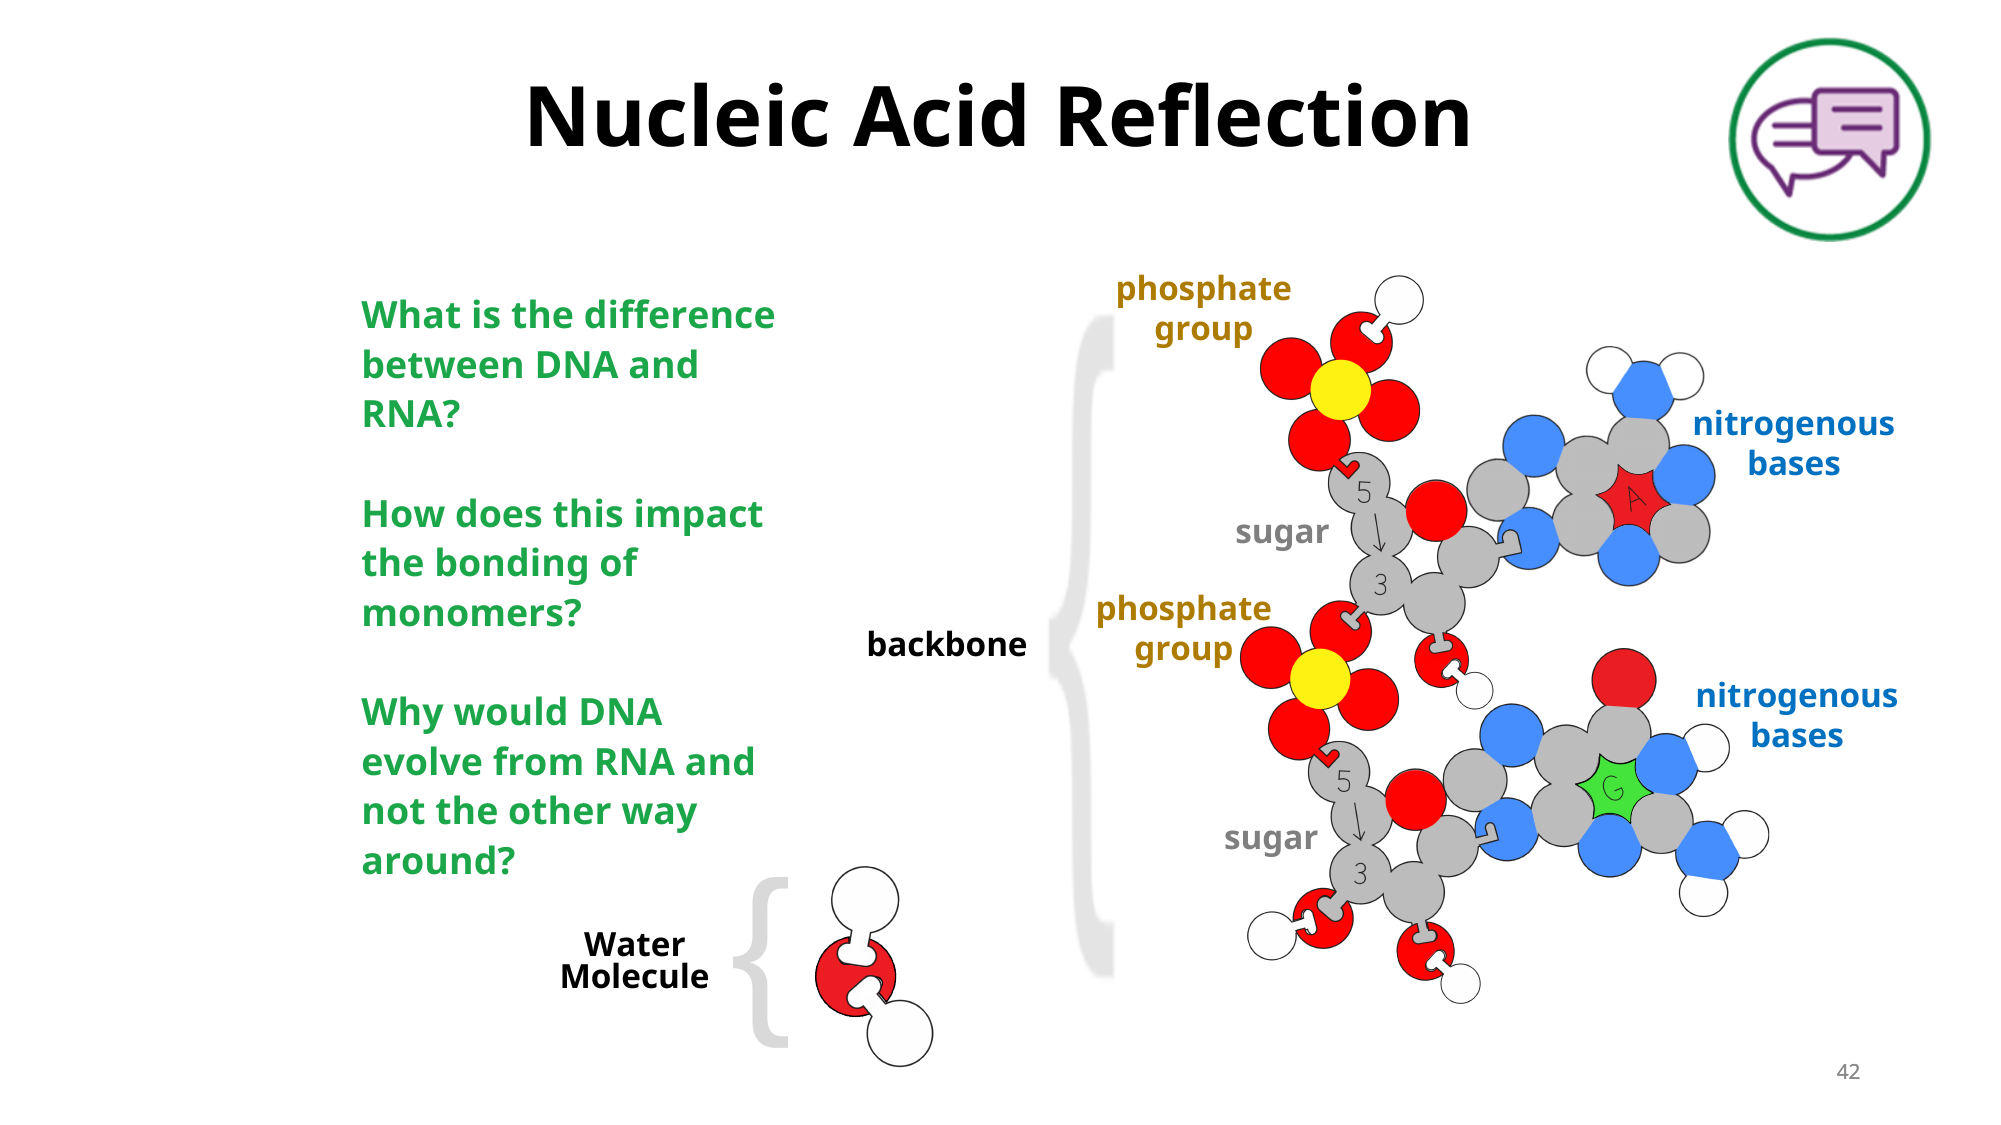

Nucleic Acid Reflection
phosphate
group
What is the difference between DNA and RNA?
How does this impact the bonding of monomers?
Why would DNA evolve from RNA and not the other way around?
nitrogenous
bases
sugar
phosphate
group
backbone
nitrogenous
bases
sugar
}
Water
Molecule